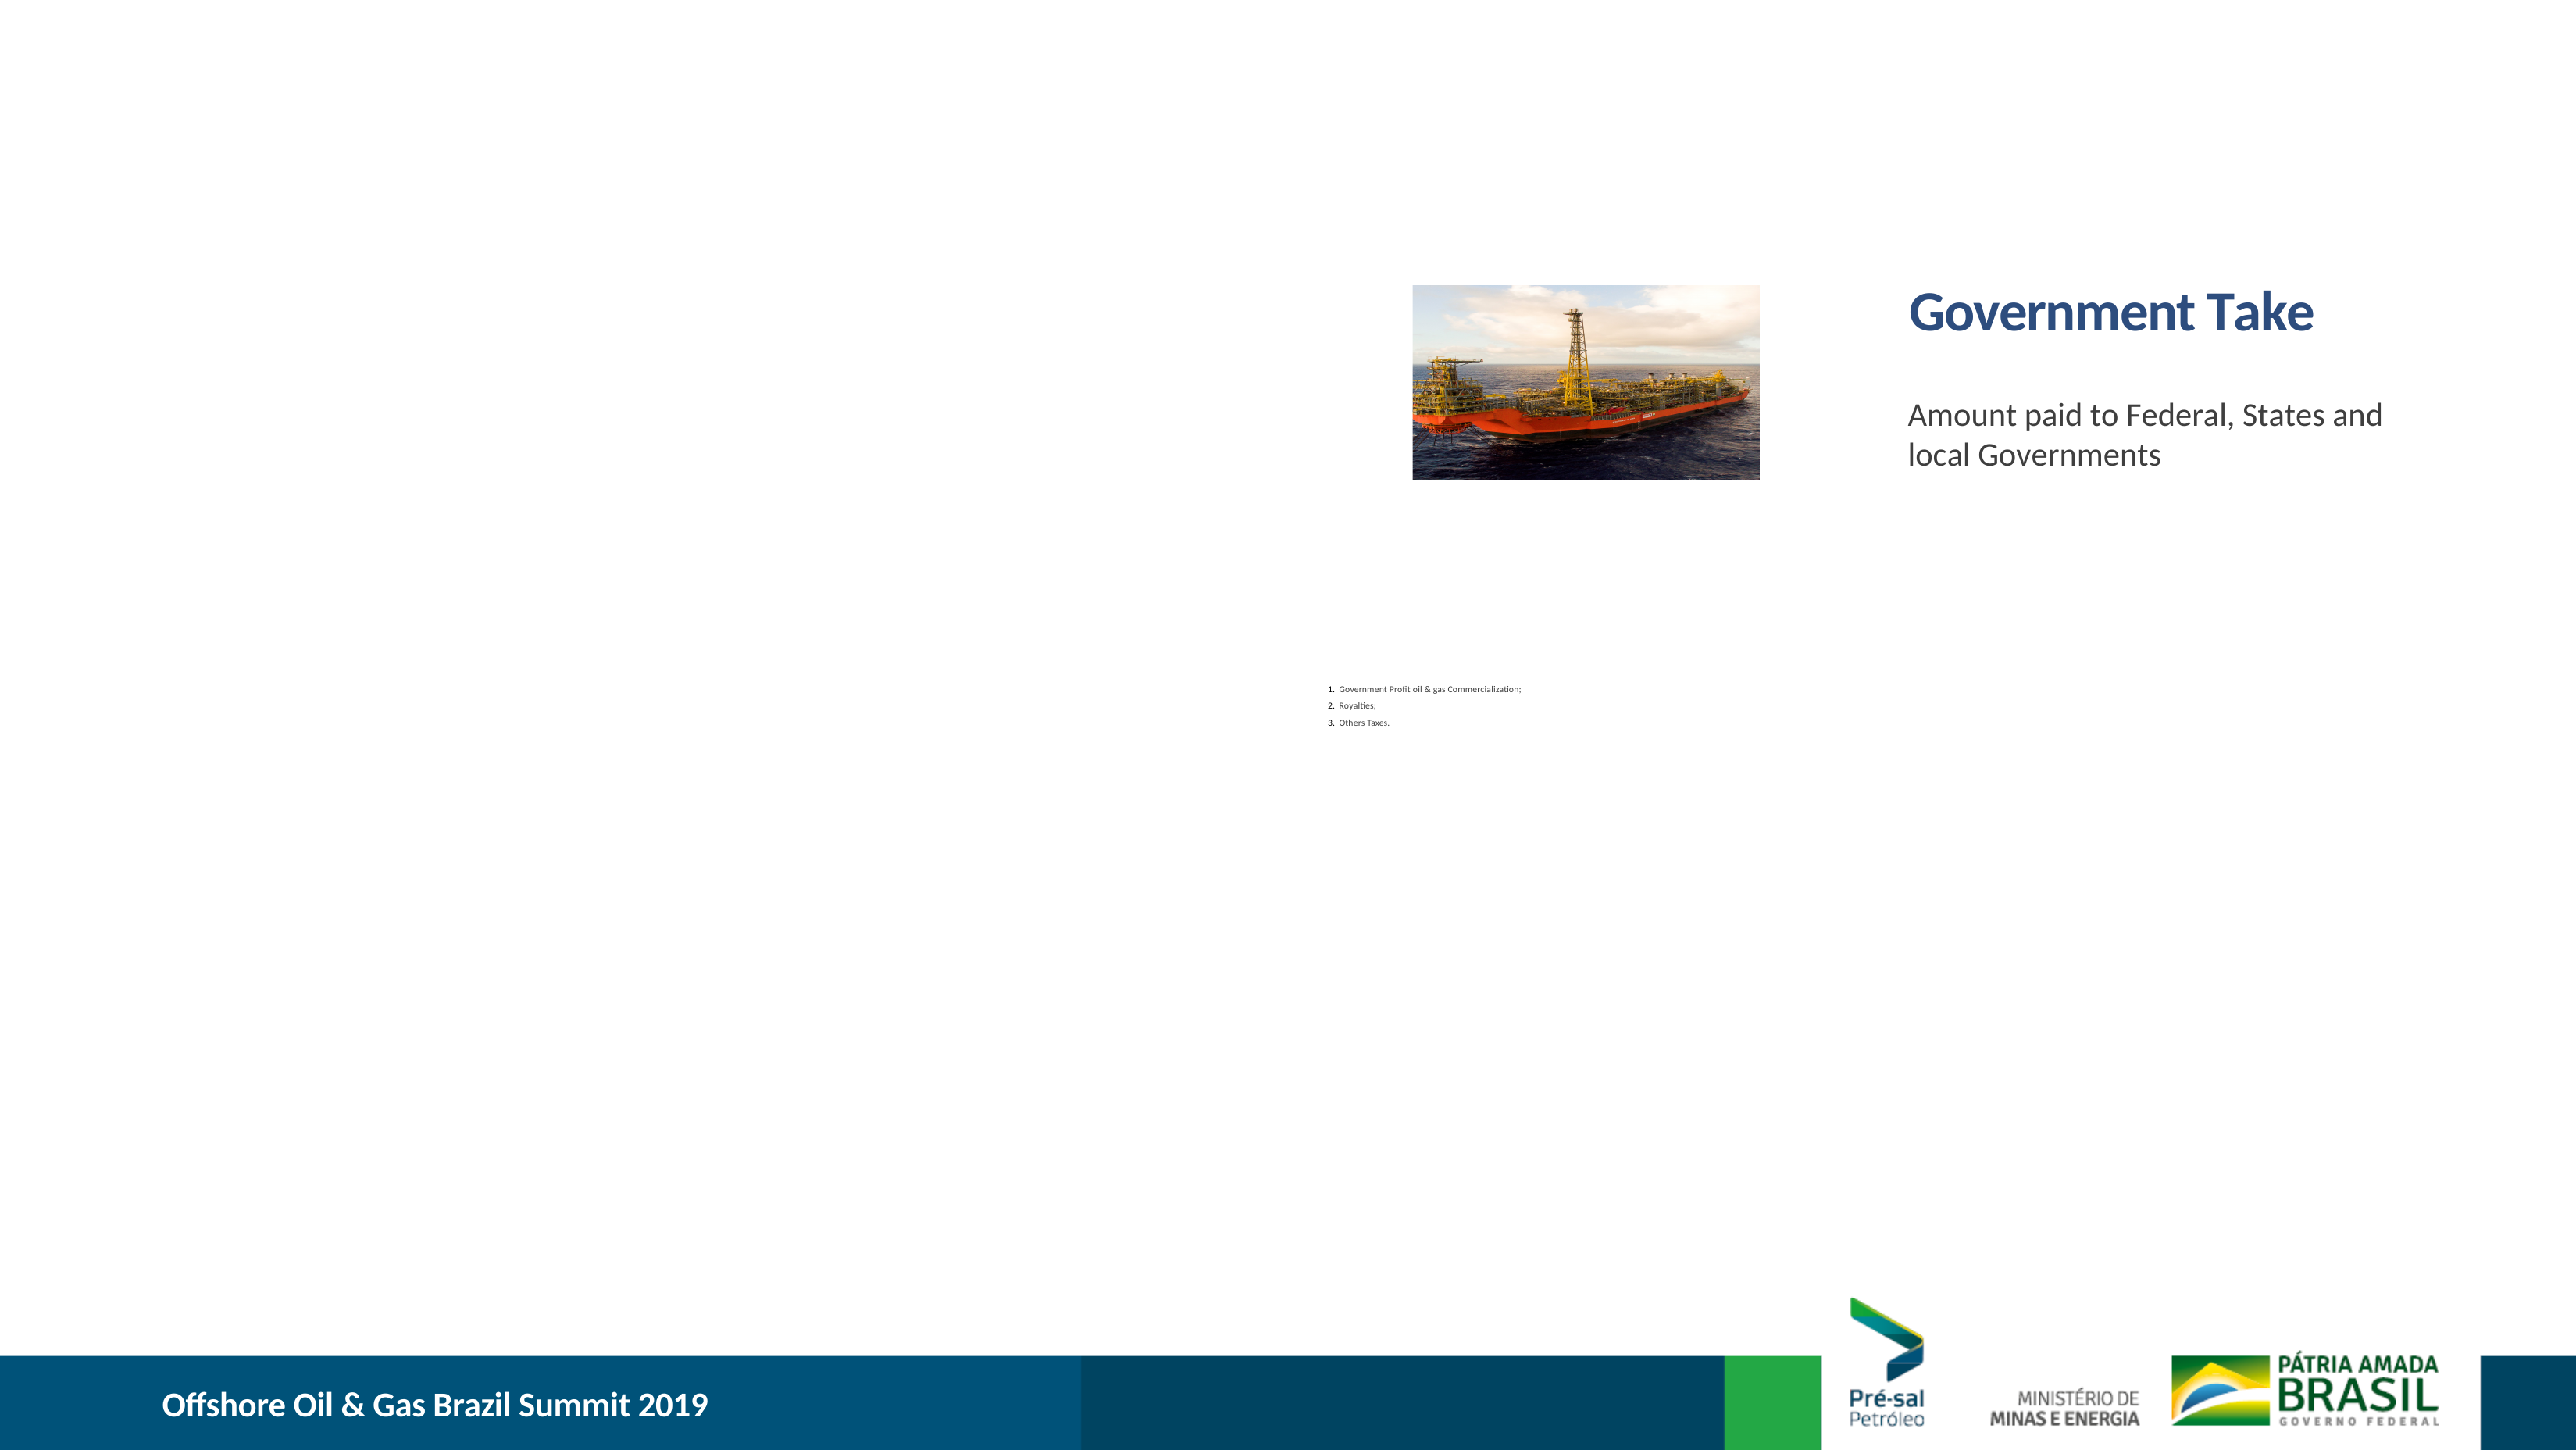

# Government Take
Amount paid to Federal, States and local Governments
Government Profit oil & gas Commercialization;
Royalties;
Others Taxes.
Offshore Oil & Gas Brazil Summit 2019